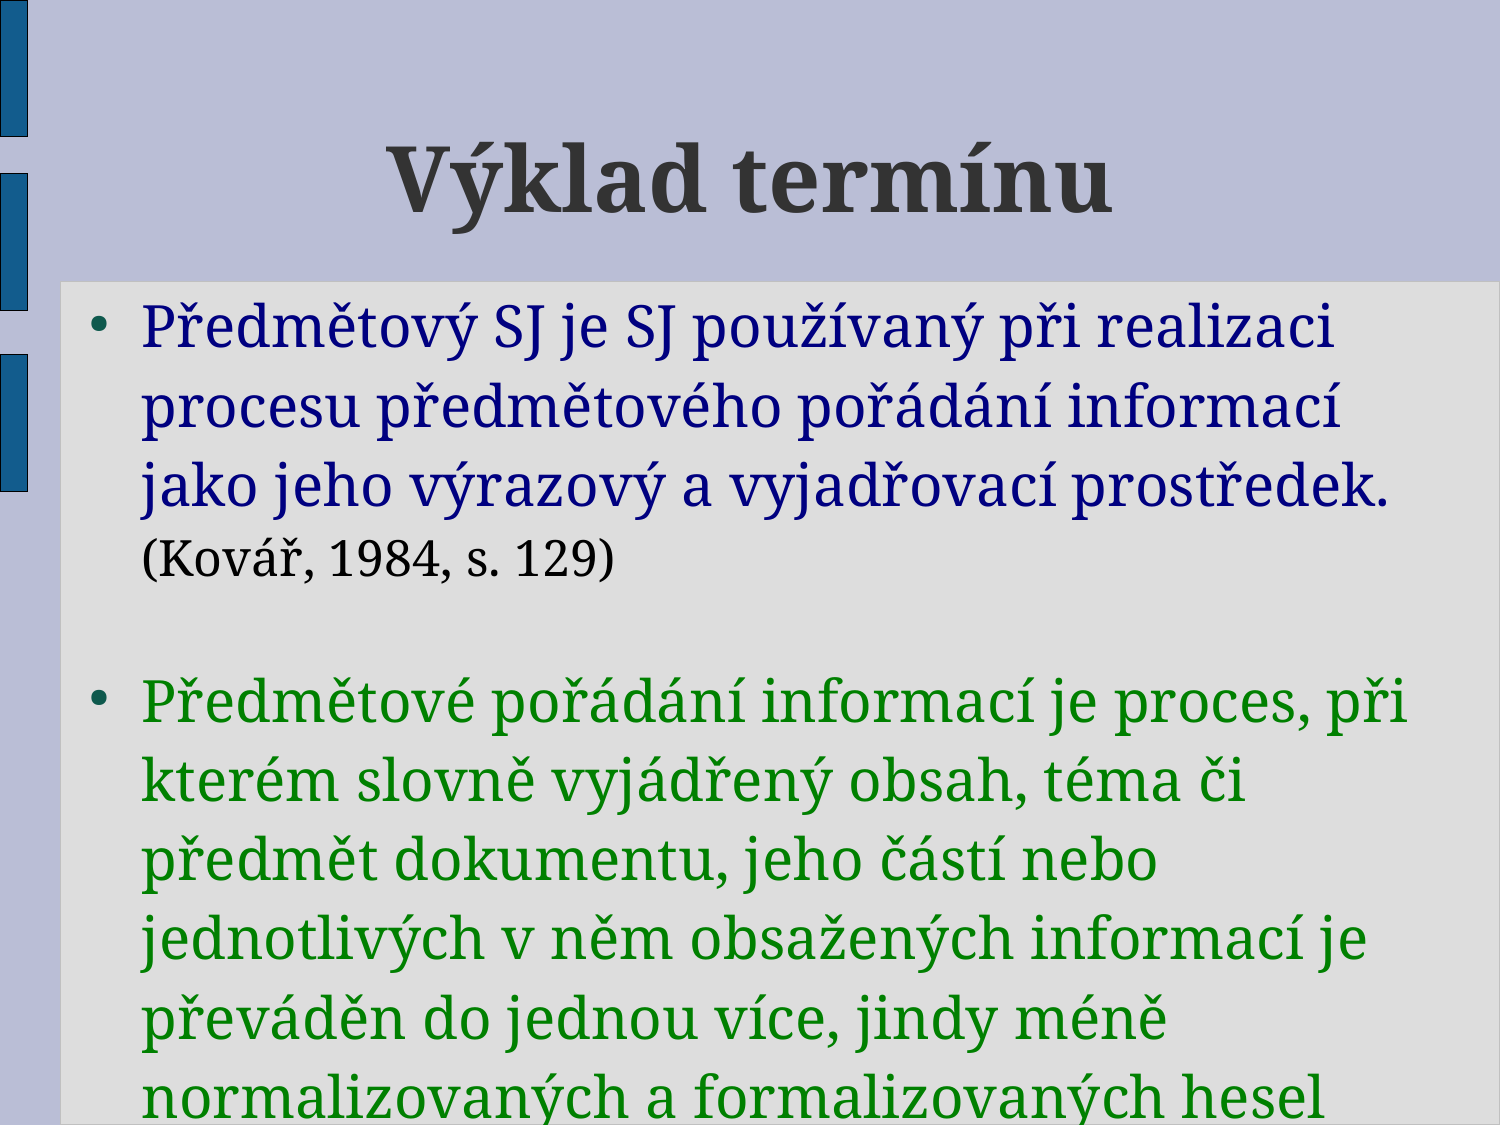

# Výklad termínu
Předmětový SJ je SJ používaný při realizaci procesu předmětového pořádání informací jako jeho výrazový a vyjadřovací prostředek. (Kovář, 1984, s. 129)
Předmětové pořádání informací je proces, při kterém slovně vyjádřený obsah, téma či předmět dokumentu, jeho částí nebo jednotlivých v něm obsažených informací je převáděn do jednou více, jindy méně normalizovaných a formalizovaných hesel (deskriptorů), která jsou ve slovnících uspořádána abecedně. (volně podle Kovář, 1984, s. 13)